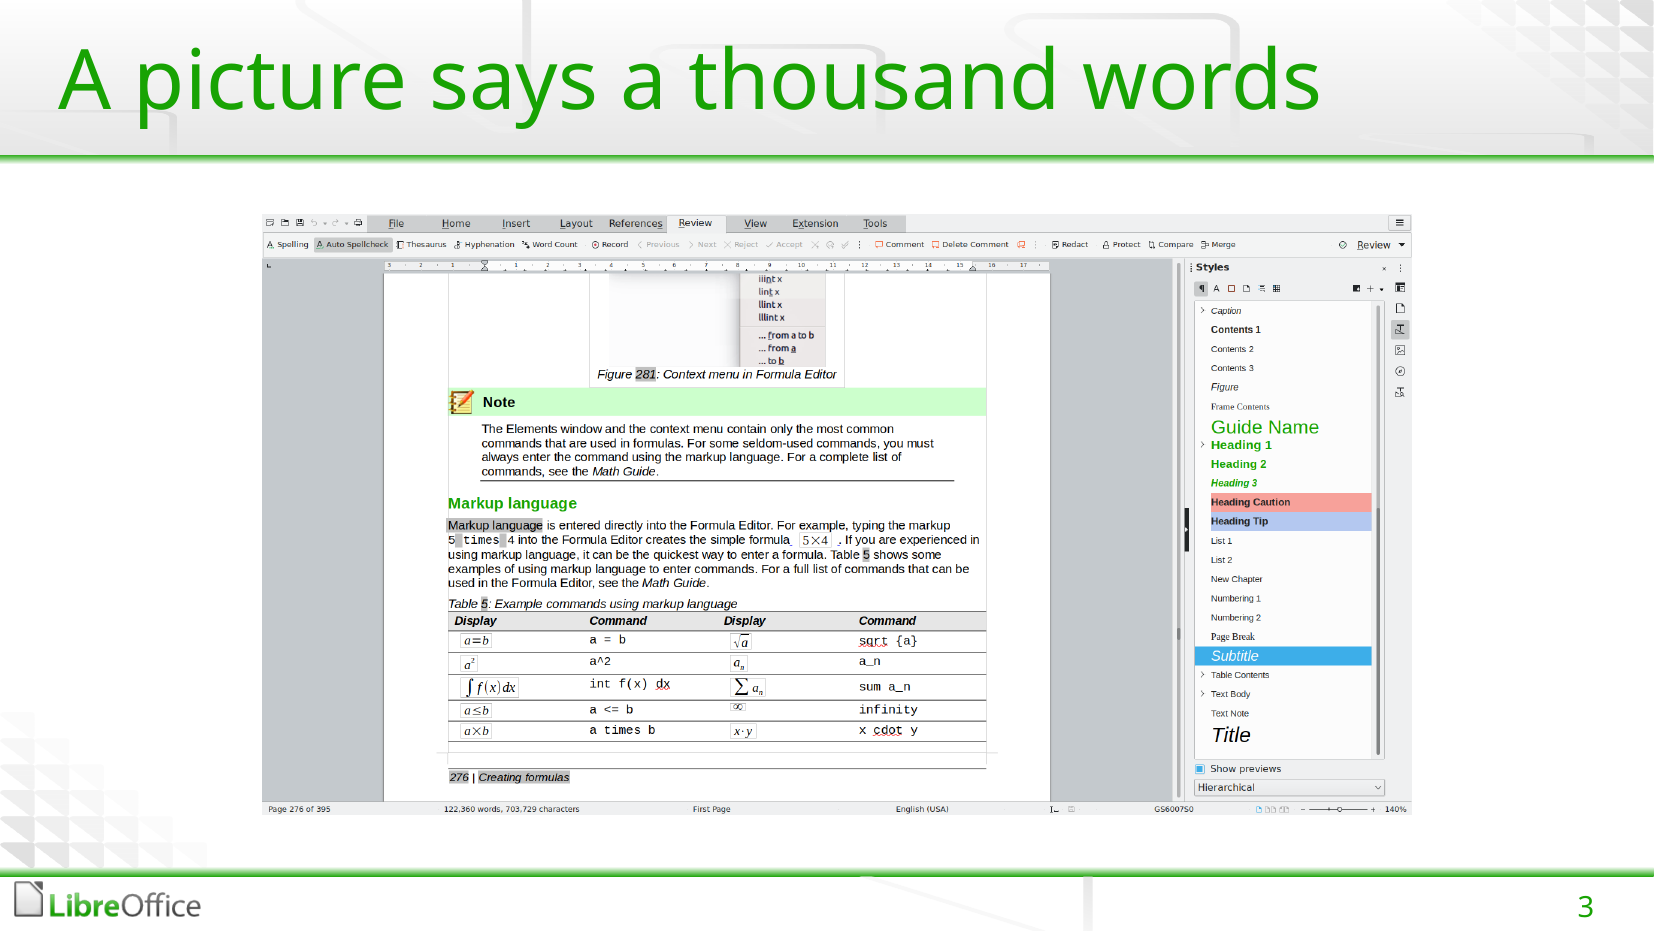

# A picture says a thousand words
3